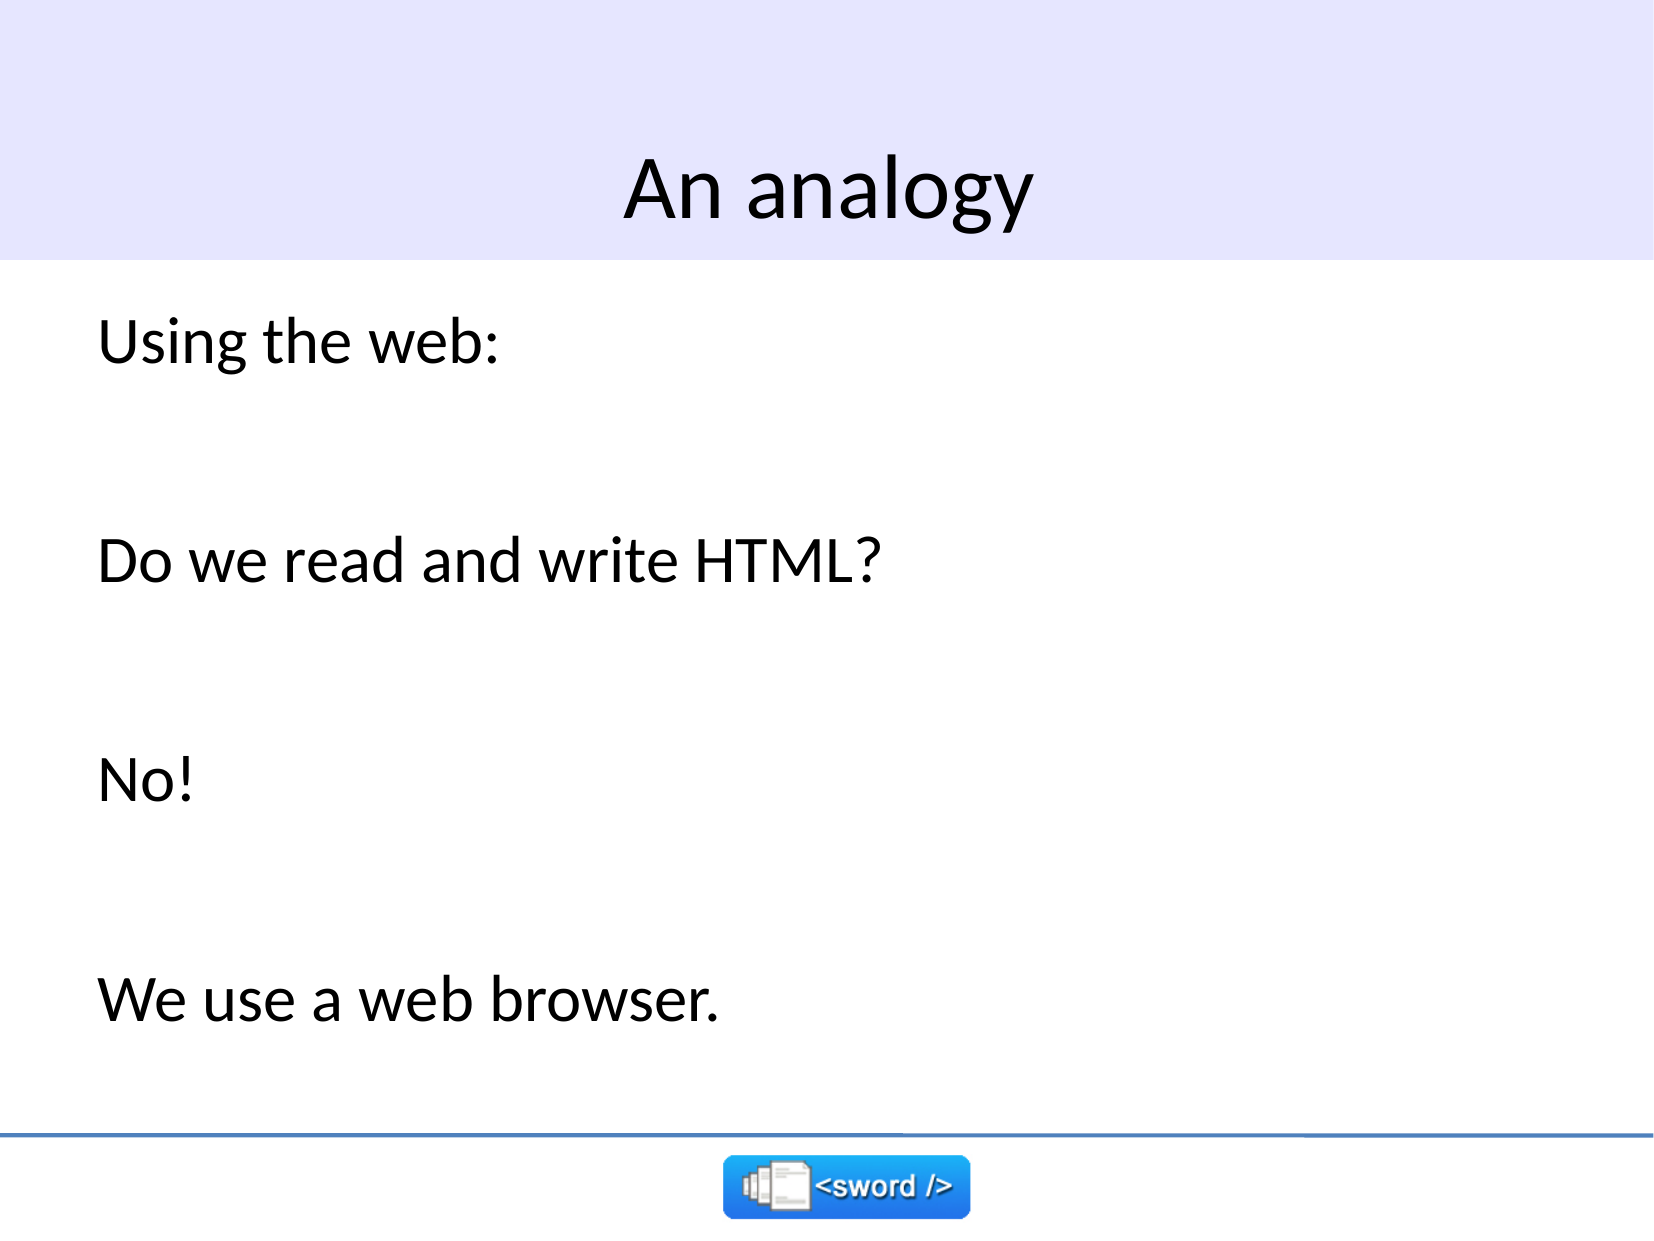

An analogy
# Using the web:
Do we read and write HTML?
No!
We use a web browser.